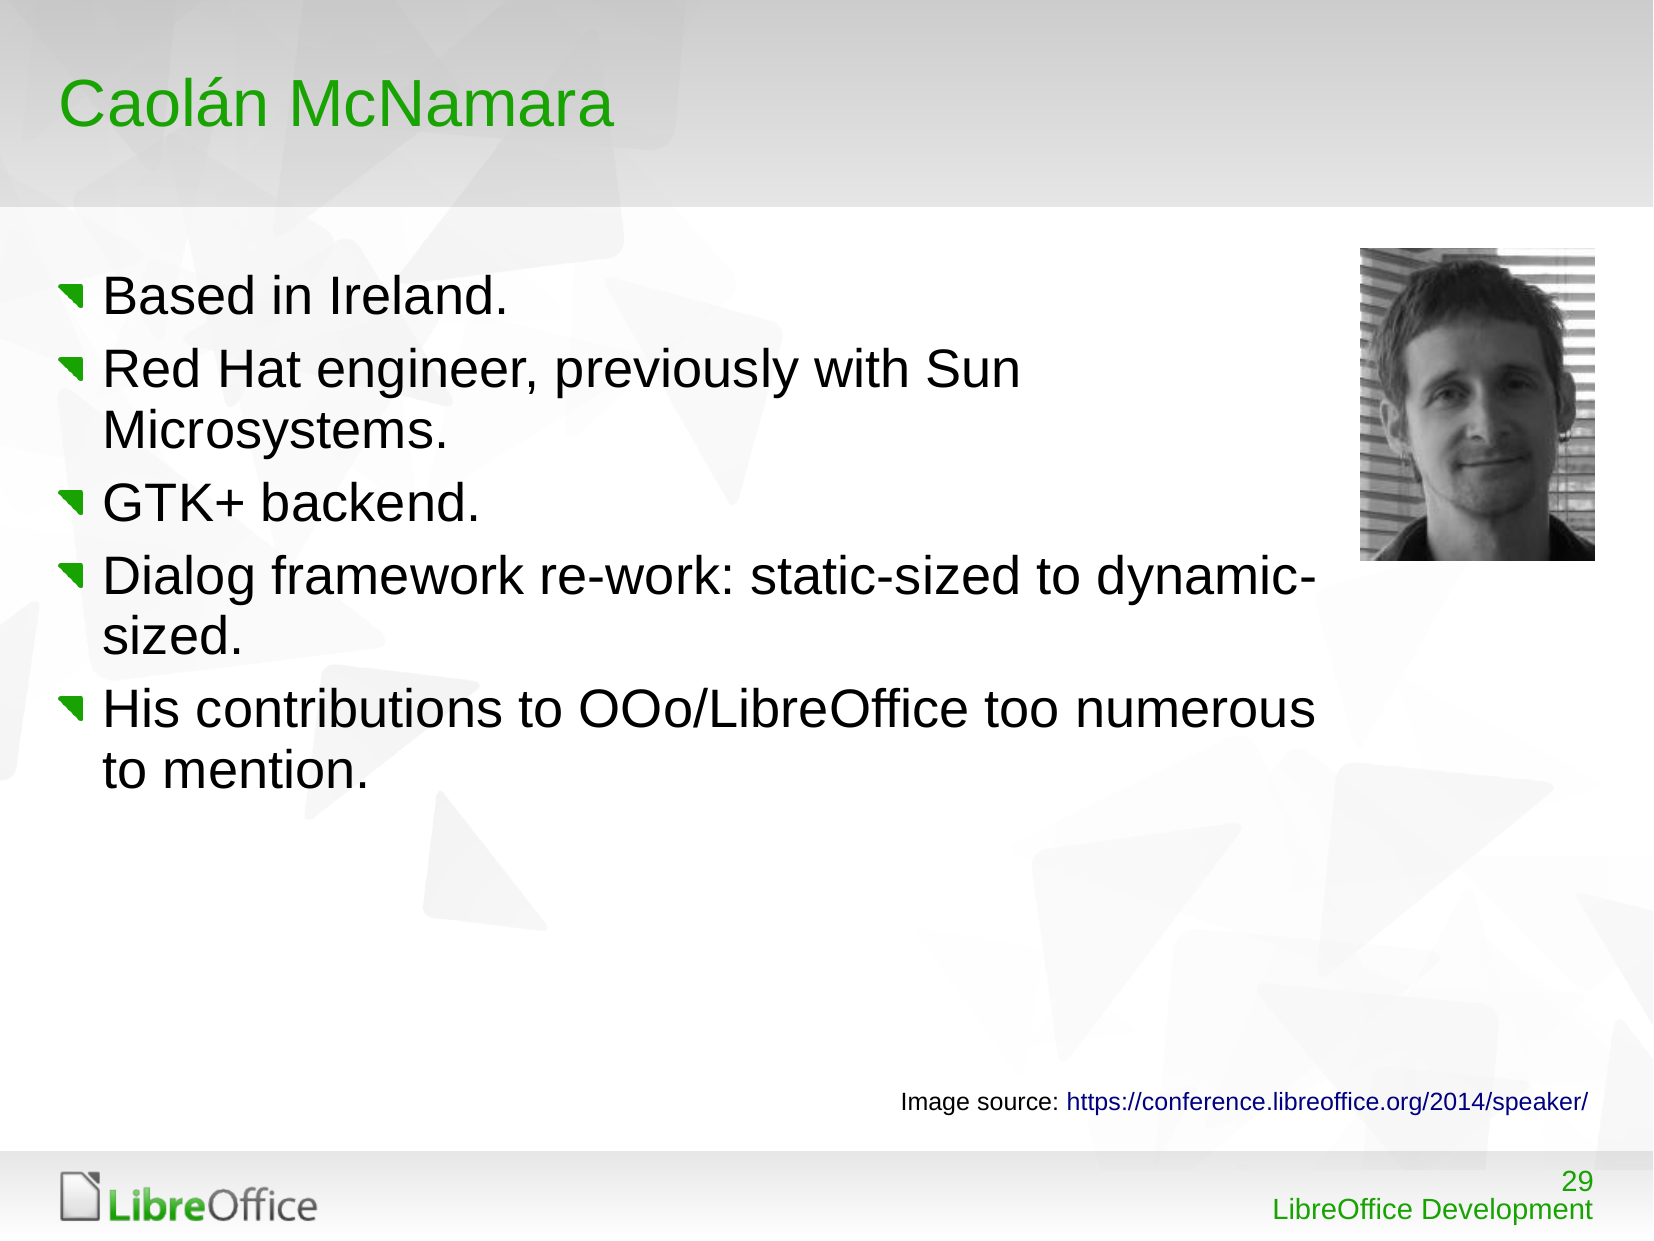

# Caolán McNamara
Based in Ireland.
Red Hat engineer, previously with Sun Microsystems.
GTK+ backend.
Dialog framework re-work: static-sized to dynamic-sized.
His contributions to OOo/LibreOffice too numerous to mention.
Image source: https://conference.libreoffice.org/2014/speaker/
29
LibreOffice Development